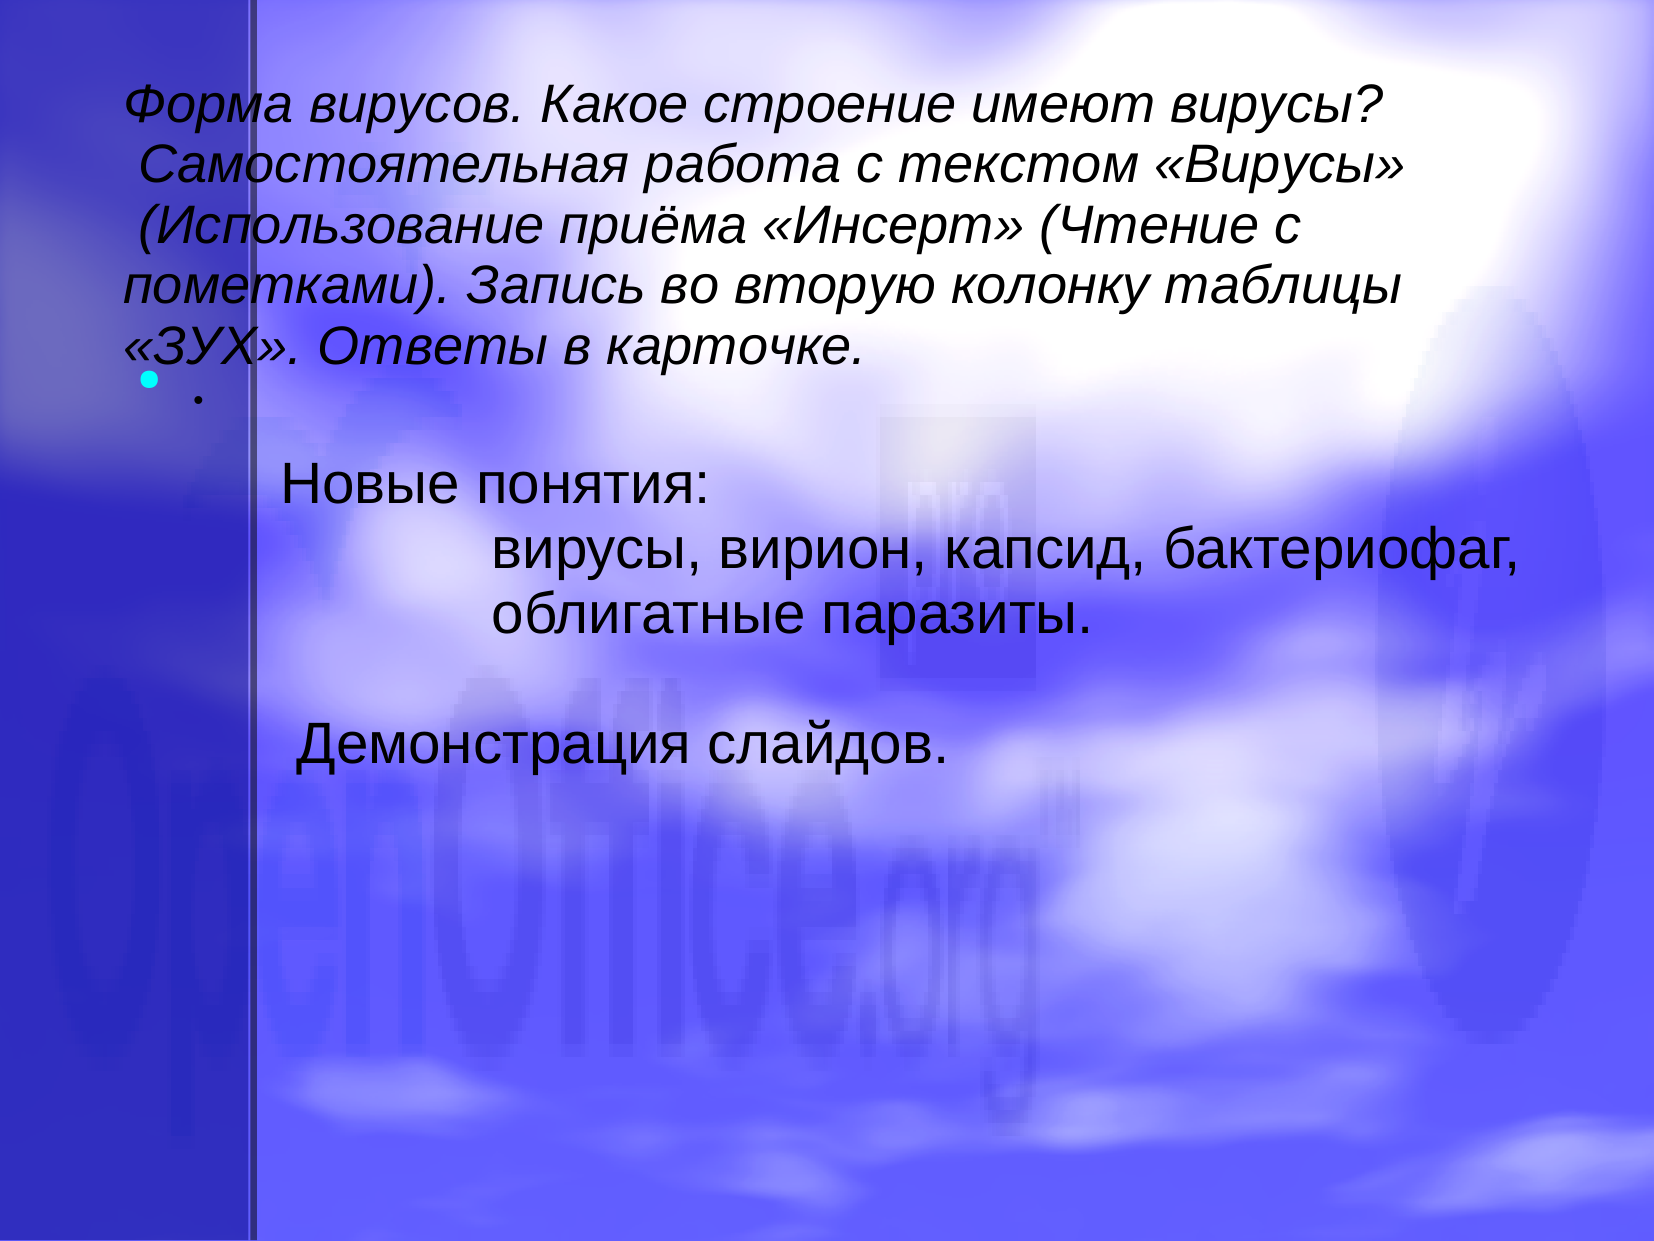

# Форма вирусов. Какое строение имеют вирусы? Самостоятельная работа с текстом «Вирусы» (Использование приёма «Инсерт» (Чтение с пометками). Запись во вторую колонку таблицы «ЗУХ». Ответы в карточке.
.
Новые понятия:
 вирусы, вирион, капсид, бактериофаг,
 облигатные паразиты.
 Демонстрация слайдов.